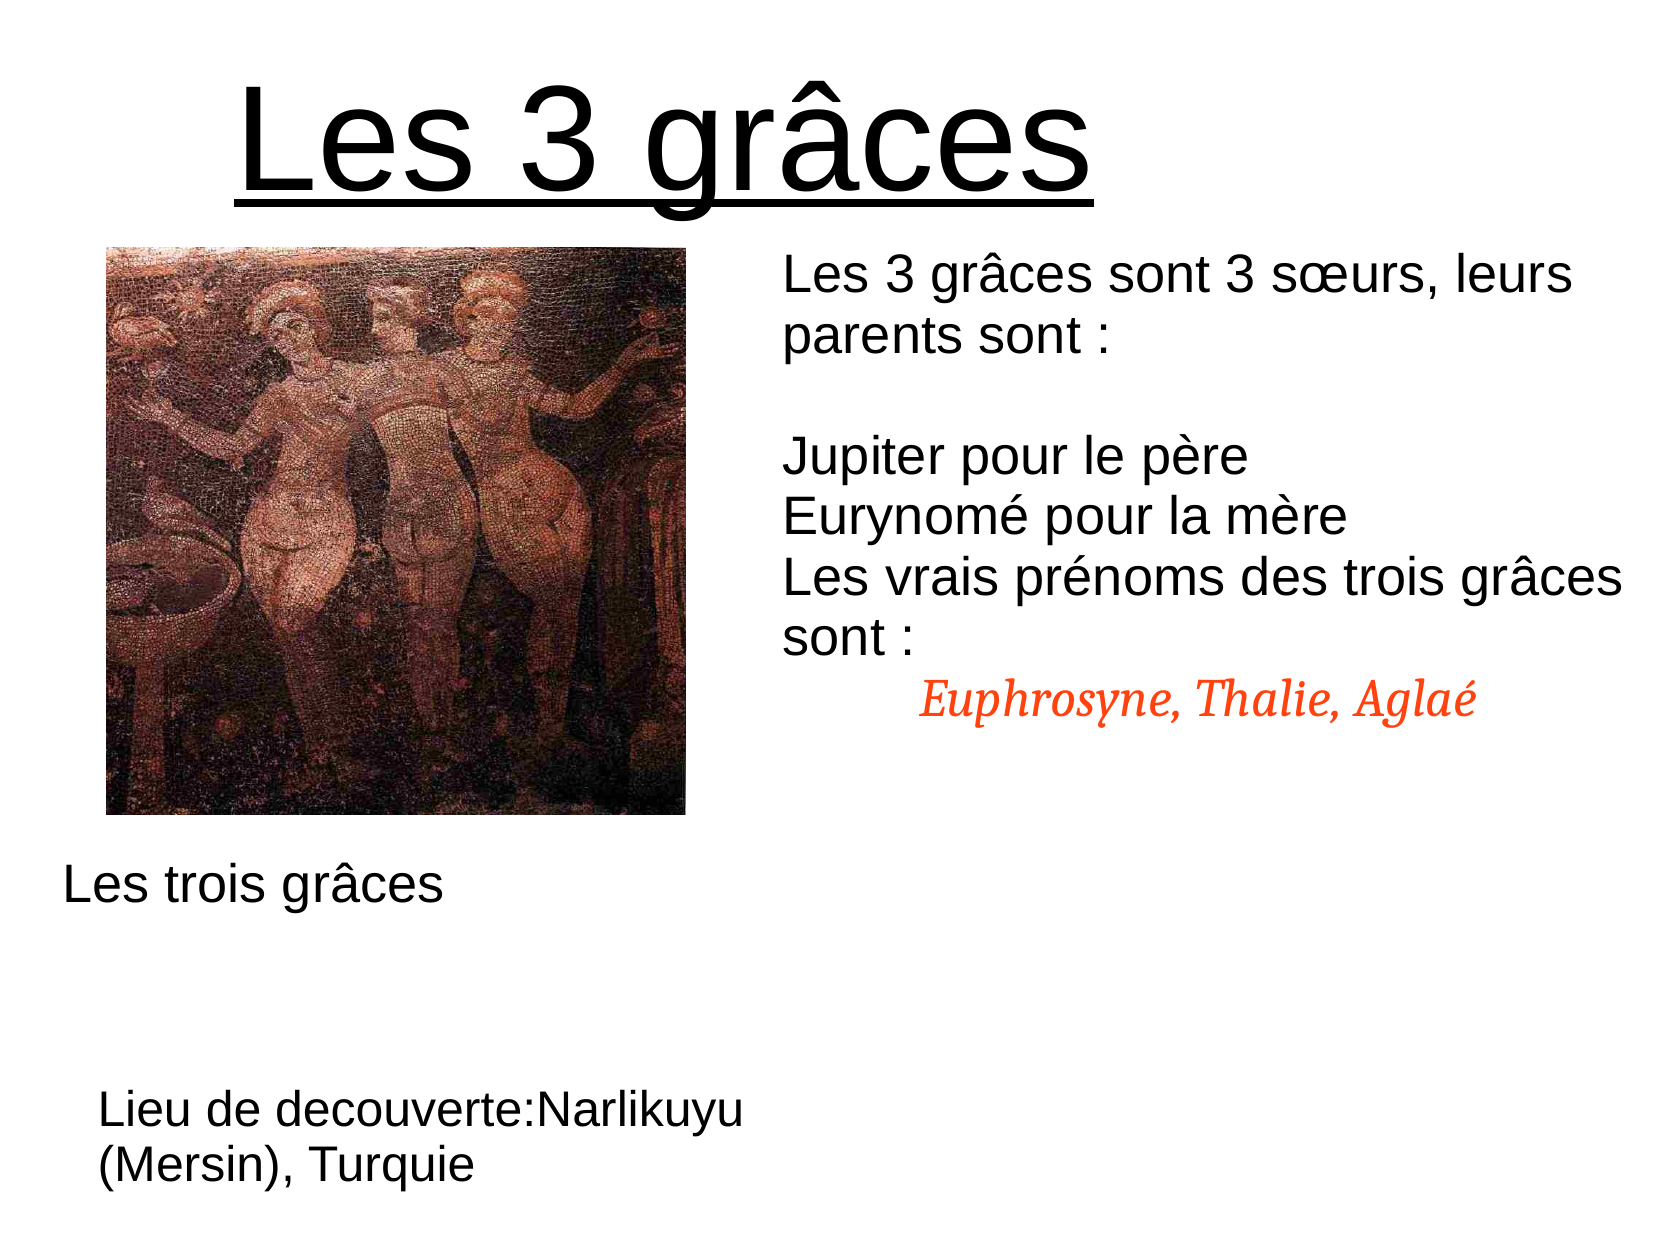

# Les 3 grâces
Les 3 grâces sont 3 sœurs, leurs parents sont :
Jupiter pour le père
Eurynomé pour la mère
Les vrais prénoms des trois grâces sont :
Euphrosyne, Thalie, Aglaé
Les trois grâces
Lieu de decouverte:Narlikuyu (Mersin), Turquie